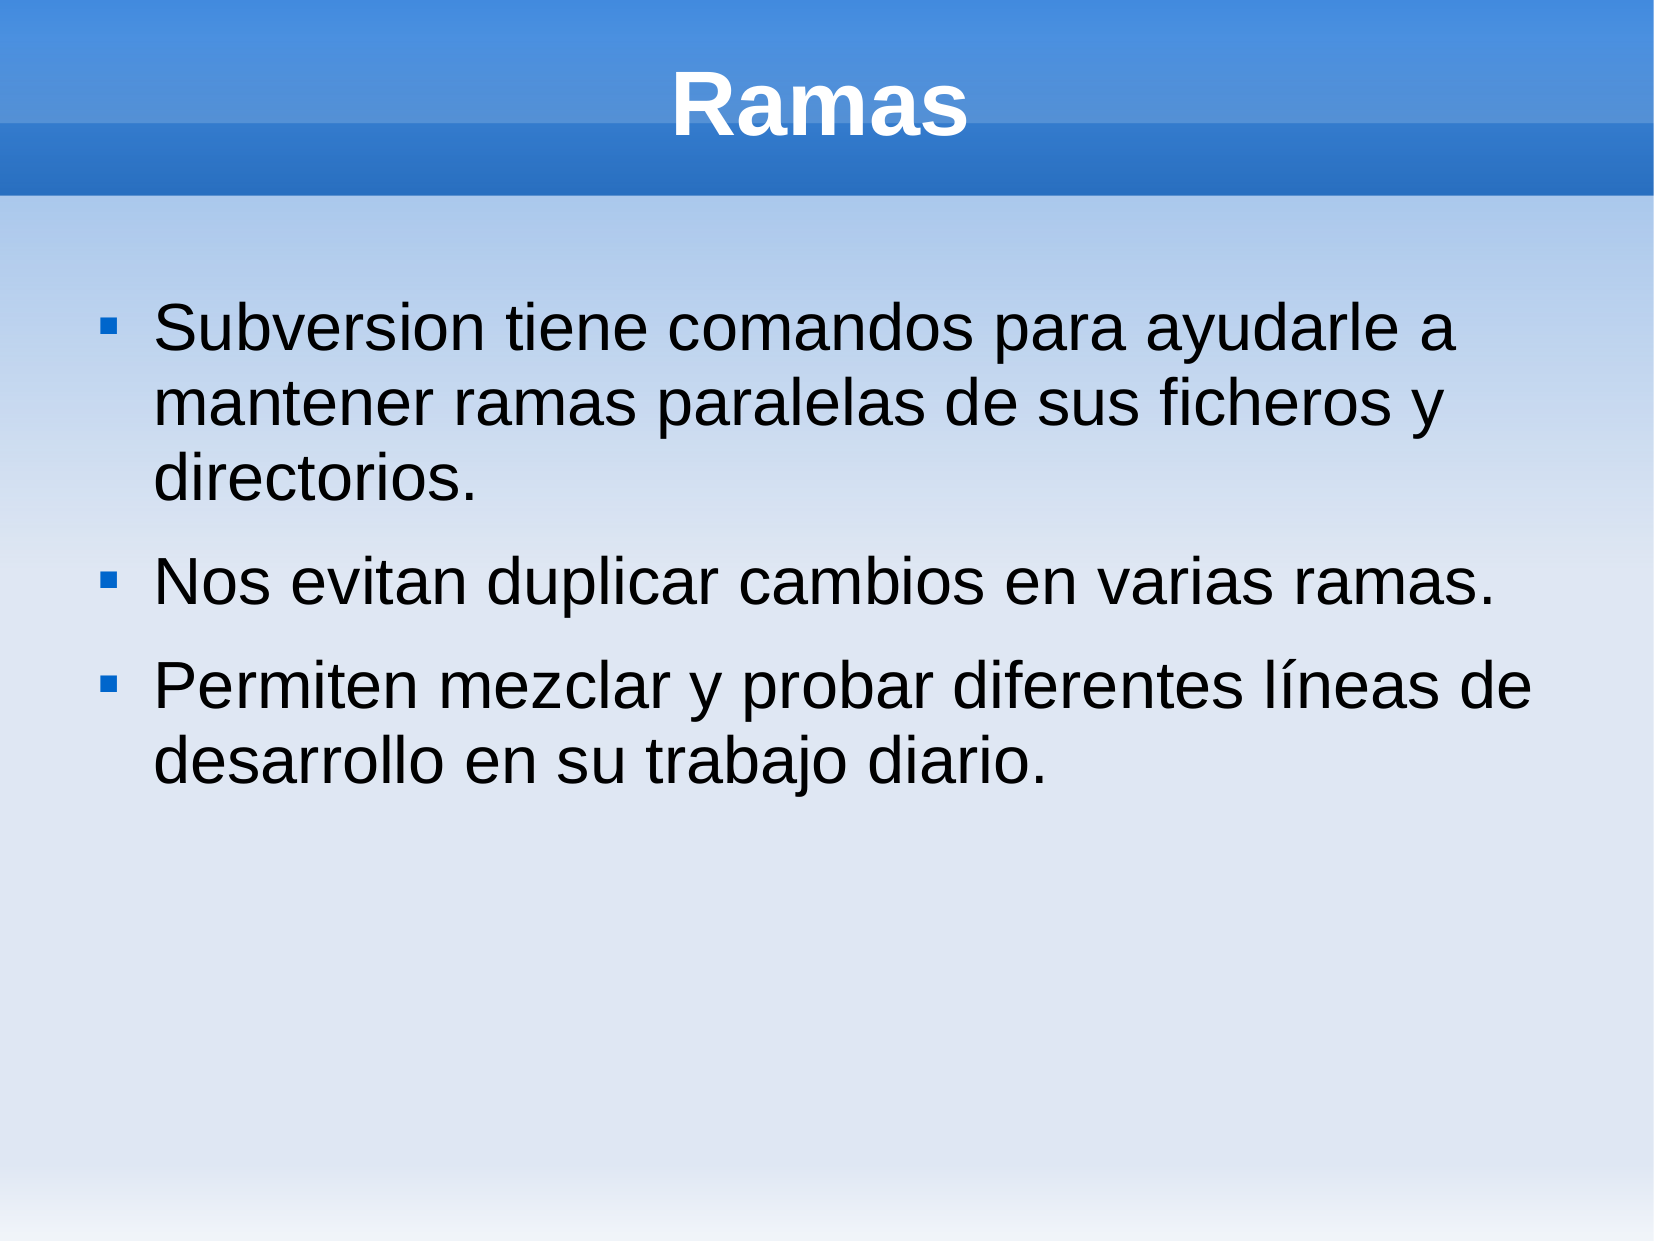

# Ramas
Subversion tiene comandos para ayudarle a mantener ramas paralelas de sus ficheros y directorios.
Nos evitan duplicar cambios en varias ramas.
Permiten mezclar y probar diferentes líneas de desarrollo en su trabajo diario.